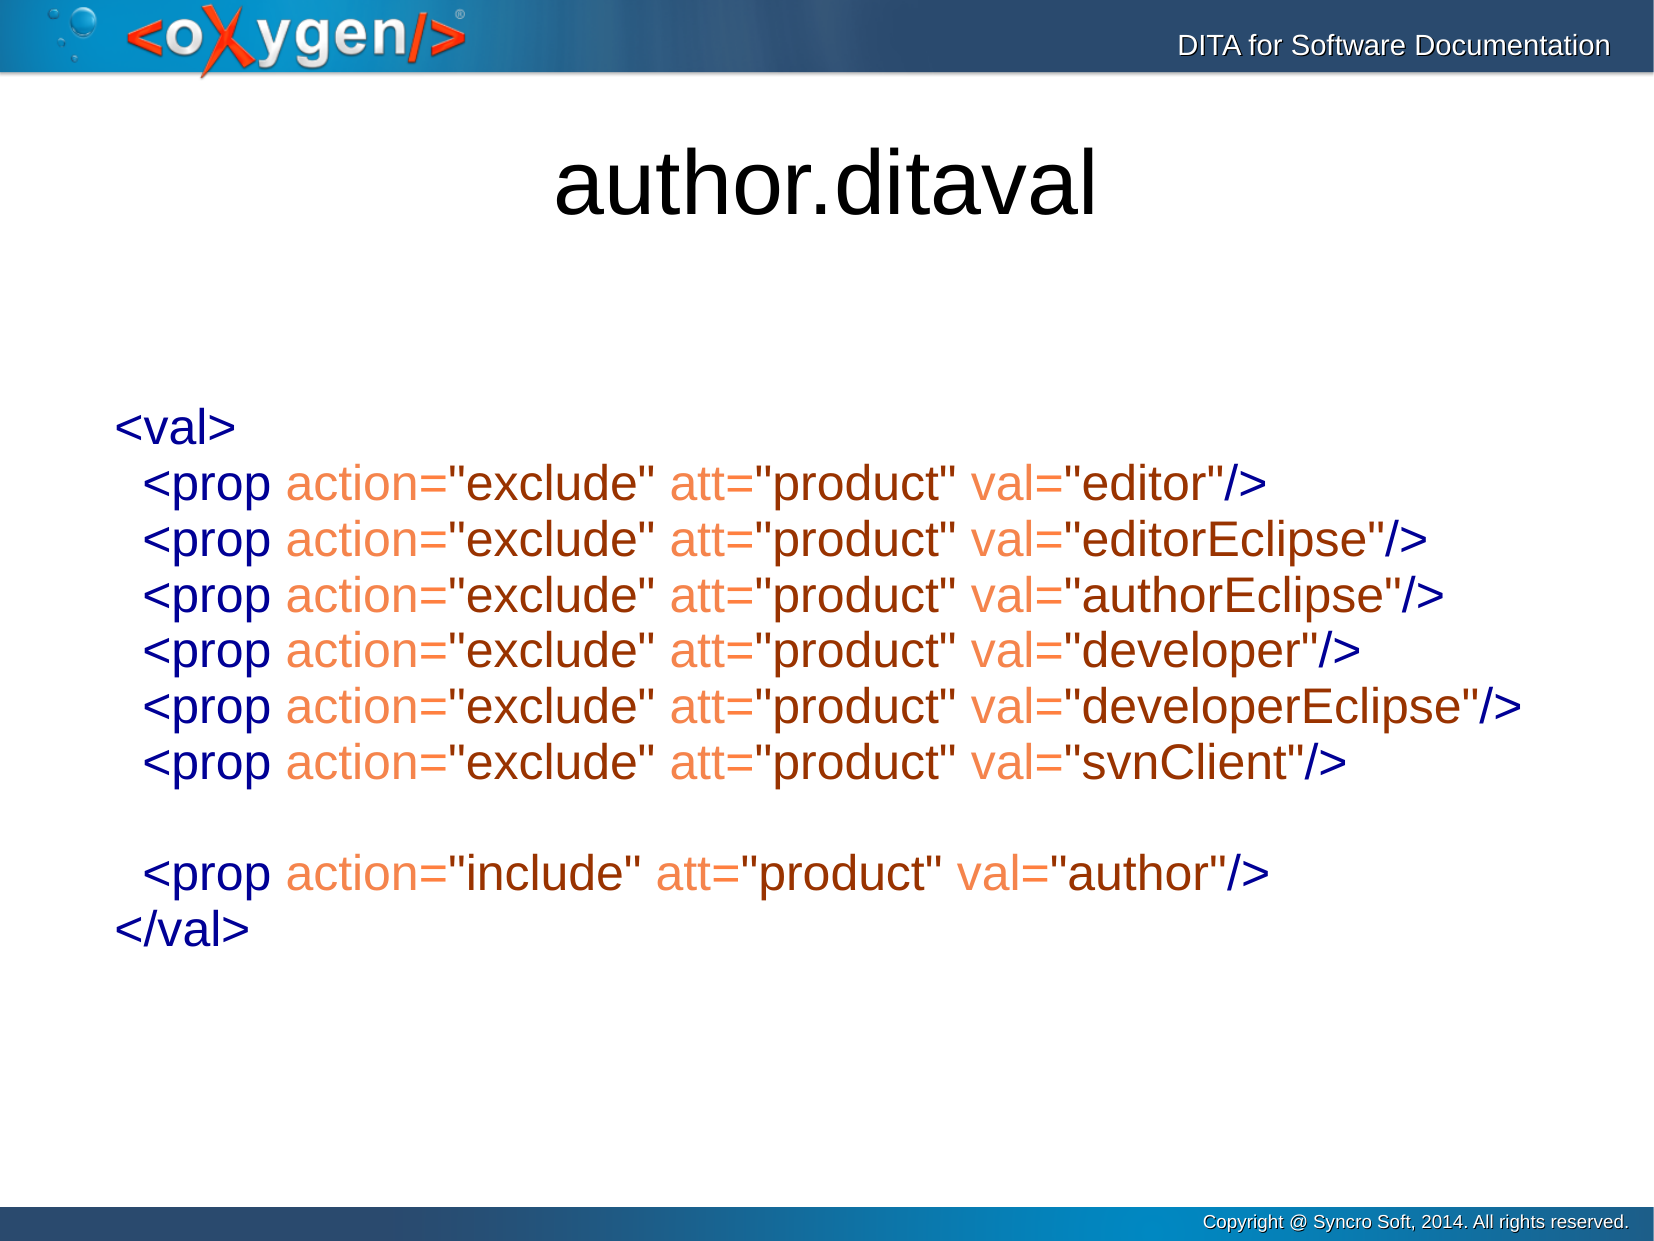

# author.ditaval
<val>
 <prop action="exclude" att="product" val="editor"/>
 <prop action="exclude" att="product" val="editorEclipse"/>
 <prop action="exclude" att="product" val="authorEclipse"/>
 <prop action="exclude" att="product" val="developer"/>
 <prop action="exclude" att="product" val="developerEclipse"/>
 <prop action="exclude" att="product" val="svnClient"/>
 <prop action="include" att="product" val="author"/>
</val>